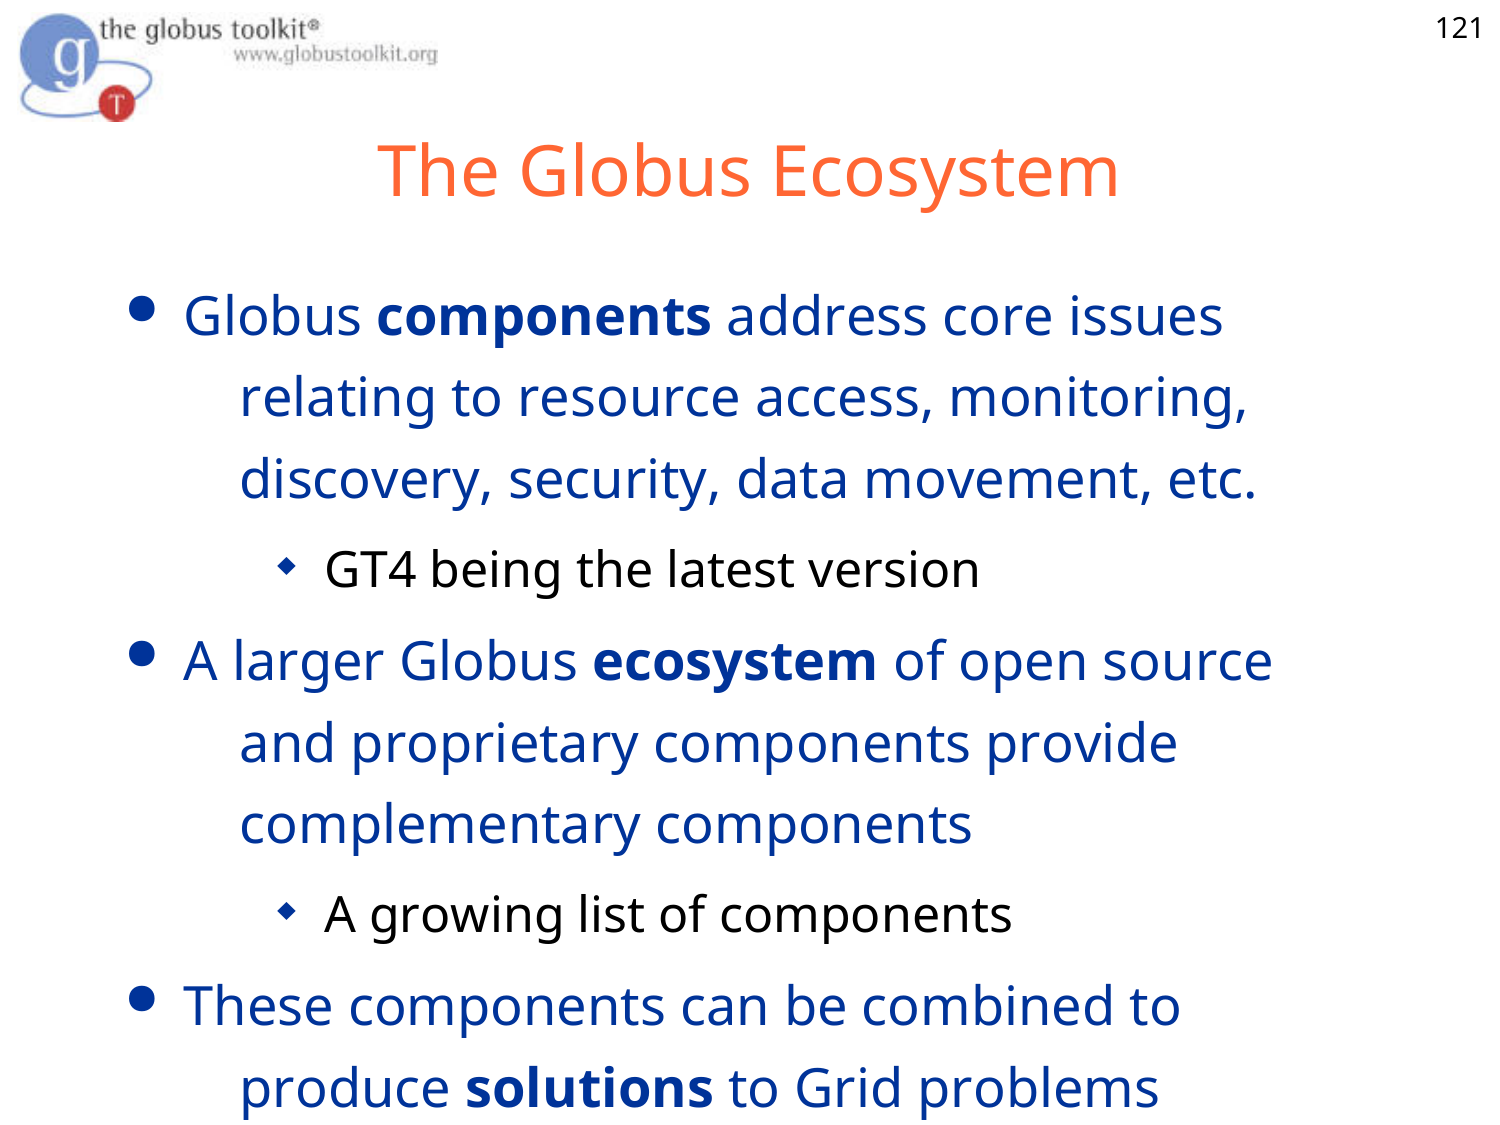

121
# The Globus Ecosystem
Globus components address core issues relating to resource access, monitoring, discovery, security, data movement, etc.
GT4 being the latest version
A larger Globus ecosystem of open source and proprietary components provide complementary components
A growing list of components
These components can be combined to produce solutions to Grid problems
We’re building a list of such solutions